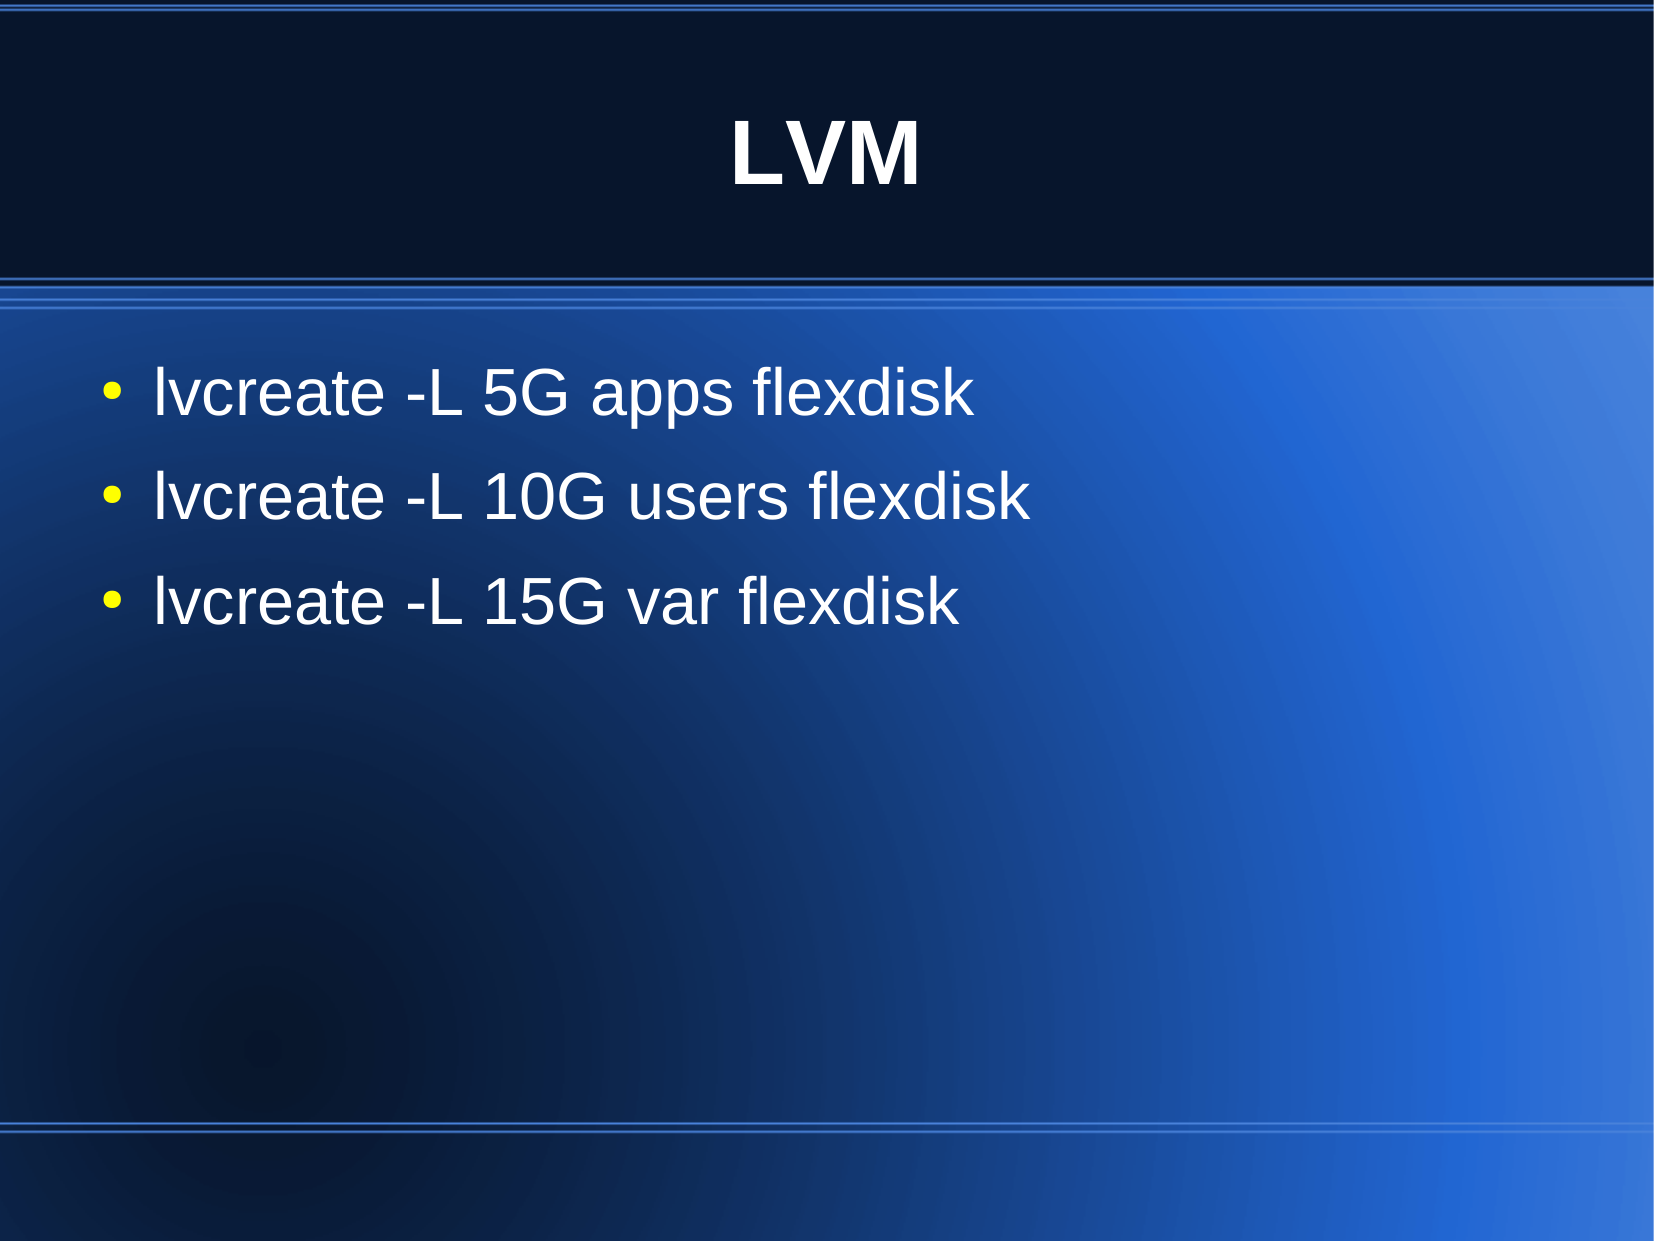

# LVM
lvcreate -L 5G apps flexdisk
lvcreate -L 10G users flexdisk
lvcreate -L 15G var flexdisk